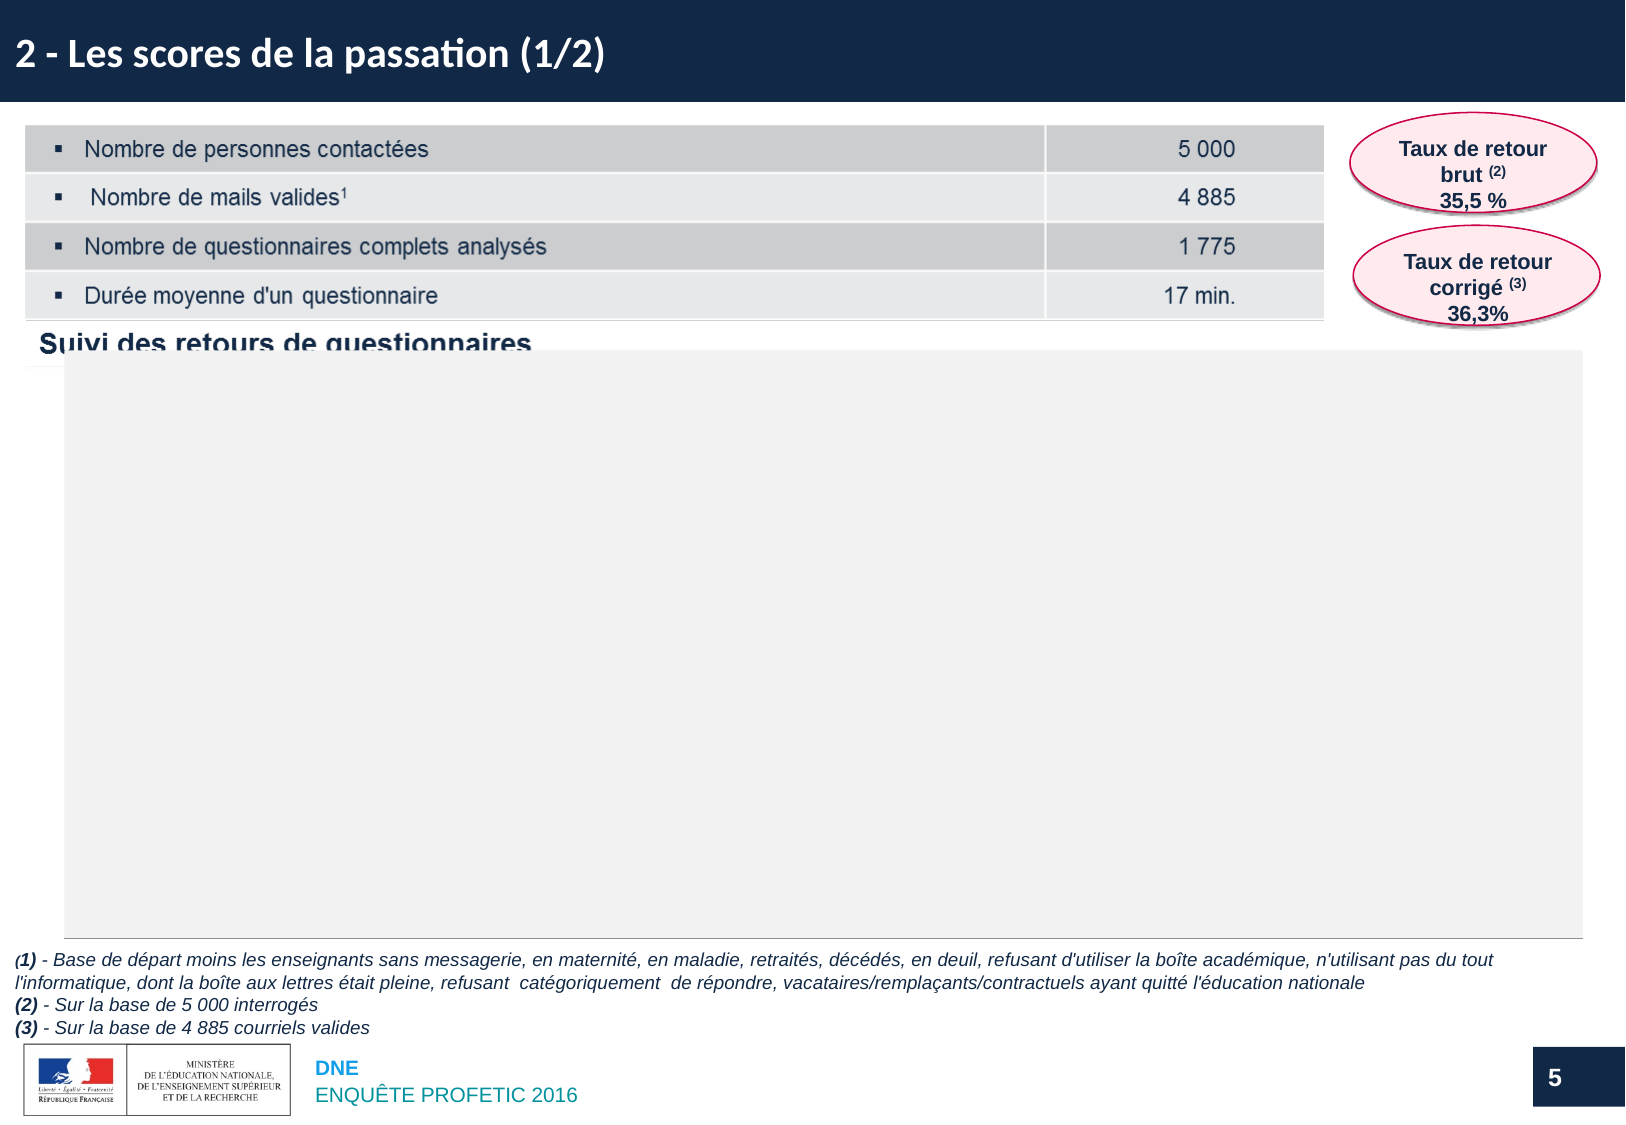

# 2 - Les scores de la passation (1/2)
Taux de retour brut (2)
35,5 %
Taux de retour corrigé (3)
36,3%
### Chart
| Category | Nombre de Date |
|---|---|
| 42459 | 288.0 |
| 42460 | 111.0 |
| 42461 | 49.0 |
| 42462 | 17.0 |
| 42463 | 17.0 |
| 42464 | 27.0 |
| 42465 | 43.0 |
| 42466 | 37.0 |
| 42467 | 13.0 |
| 42468 | 12.0 |
| 42469 | 6.0 |
| 42470 | 3.0 |
| 42471 | 9.0 |
| 42472 | 4.0 |
| 42473 | 36.0 |
| 42474 | 15.0 |
| 42475 | 15.0 |
| 42476 | 7.0 |
| 42477 | 1.0 |
| 42478 | 9.0 |
| 42479 | 75.0 |
| 42480 | 18.0 |
| 42481 | 6.0 |
| 42482 | 10.0 |
| 42483 | 6.0 |
| 42484 | 4.0 |
| 42485 | 11.0 |
| 42486 | 1.0 |
| 42487 | 11.0 |
| 42488 | 11.0 |
| 42489 | 5.0 |
| 42490 | 2.0 |
| 42491 | 2.0 |
| 42492 | 109.0 |
| 42493 | 67.0 |
| 42494 | 18.0 |
| 42495 | 5.0 |
| 42496 | 7.0 |
| 42497 | 6.0 |
| 42498 | 7.0 |
| 42499 | 183.0 |
| 42500 | 58.0 |
| 42501 | 33.0 |
| 42502 | 9.0 |
| 42503 | 14.0 |
| 42504 | 5.0 |
| 42505 | 5.0 |
| 42506 | 9.0 |
| 42507 | 89.0 |
| 42508 | 70.0 |
| 42509 | 79.0 |
| 42510 | 55.0 |
| 42511 | 18.0 |
| 42512 | 14.0 |
| 42513 | 19.0 |
| 42514 | 15.0 |(1) - Base de départ moins les enseignants sans messagerie, en maternité, en maladie, retraités, décédés, en deuil, refusant d'utiliser la boîte académique, n'utilisant pas du tout l'informatique, dont la boîte aux lettres était pleine, refusant catégoriquement de répondre, vacataires/remplaçants/contractuels ayant quitté l'éducation nationale
(2) - Sur la base de 5 000 interrogés
(3) - Sur la base de 4 885 courriels valides
4